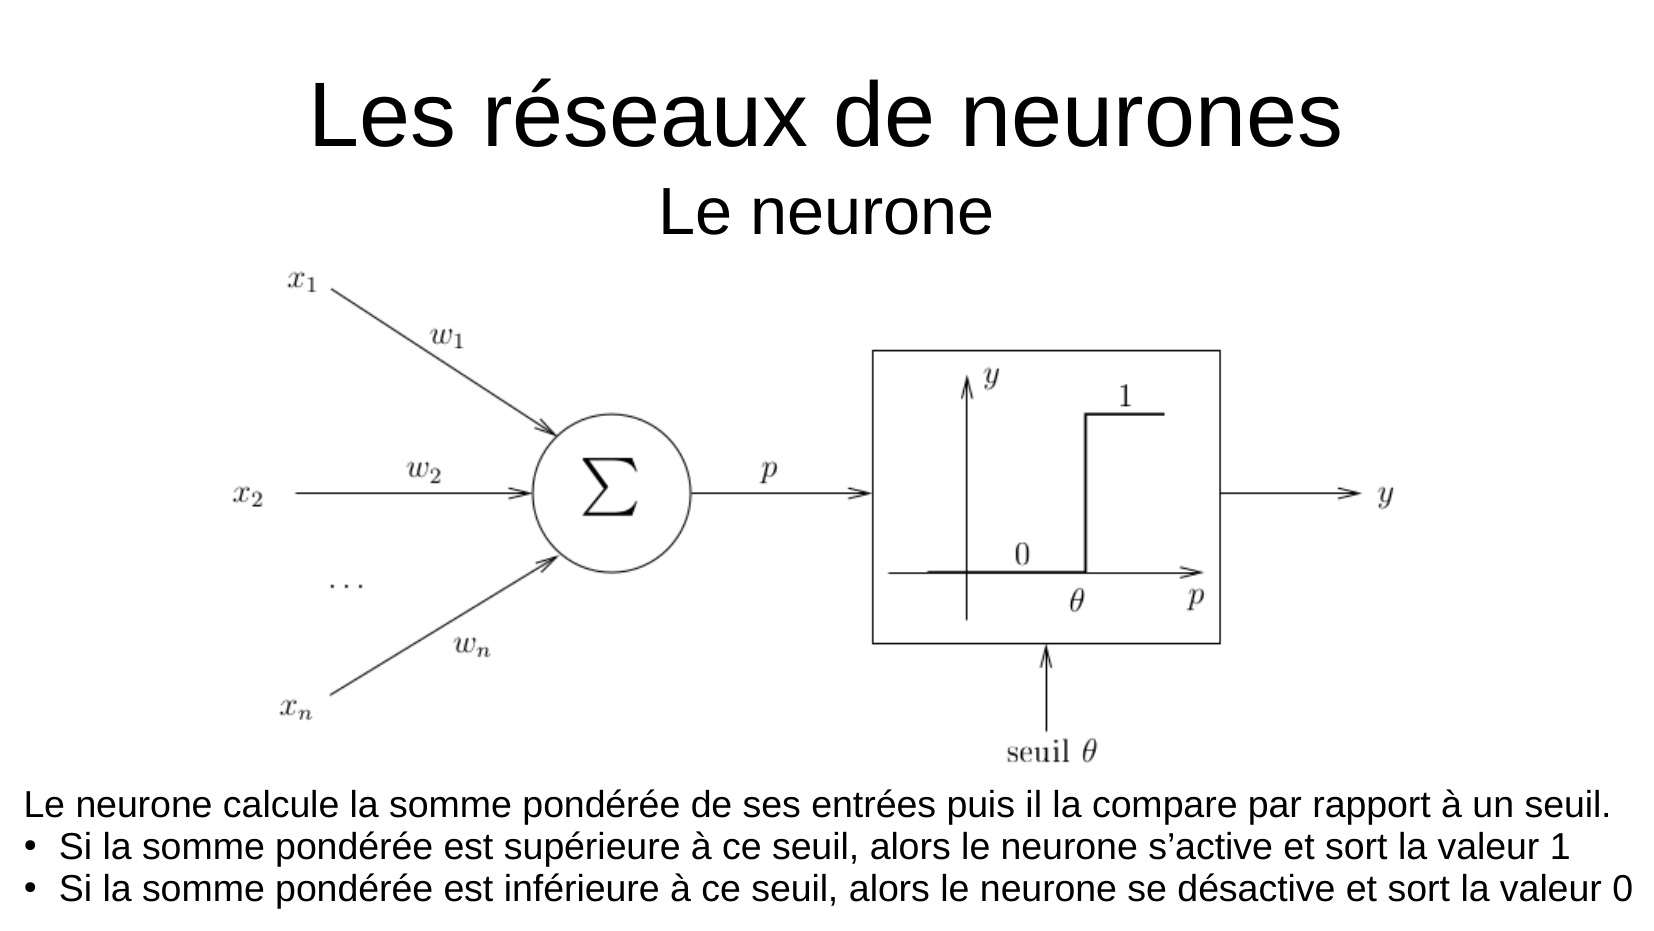

# Les réseaux de neurones
Le neurone
Le neurone calcule la somme pondérée de ses entrées puis il la compare par rapport à un seuil.
Si la somme pondérée est supérieure à ce seuil, alors le neurone s’active et sort la valeur 1
Si la somme pondérée est inférieure à ce seuil, alors le neurone se désactive et sort la valeur 0